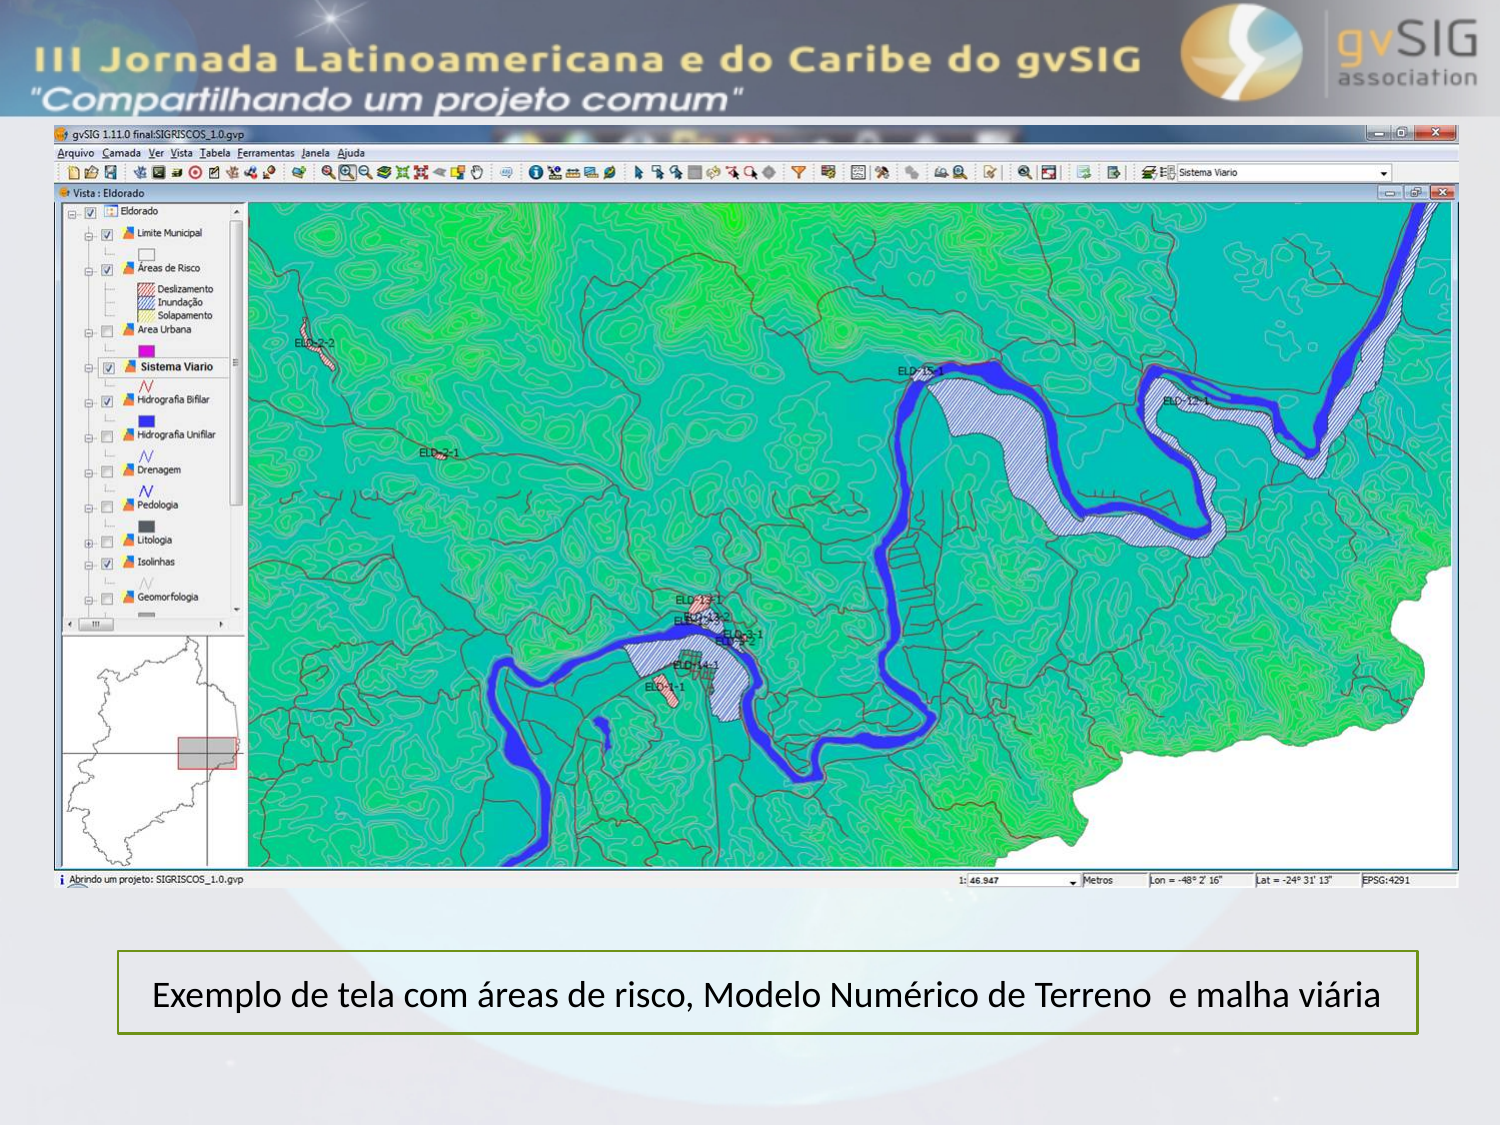

Exemplo de tela com áreas de risco, Modelo Numérico de Terreno e malha viária